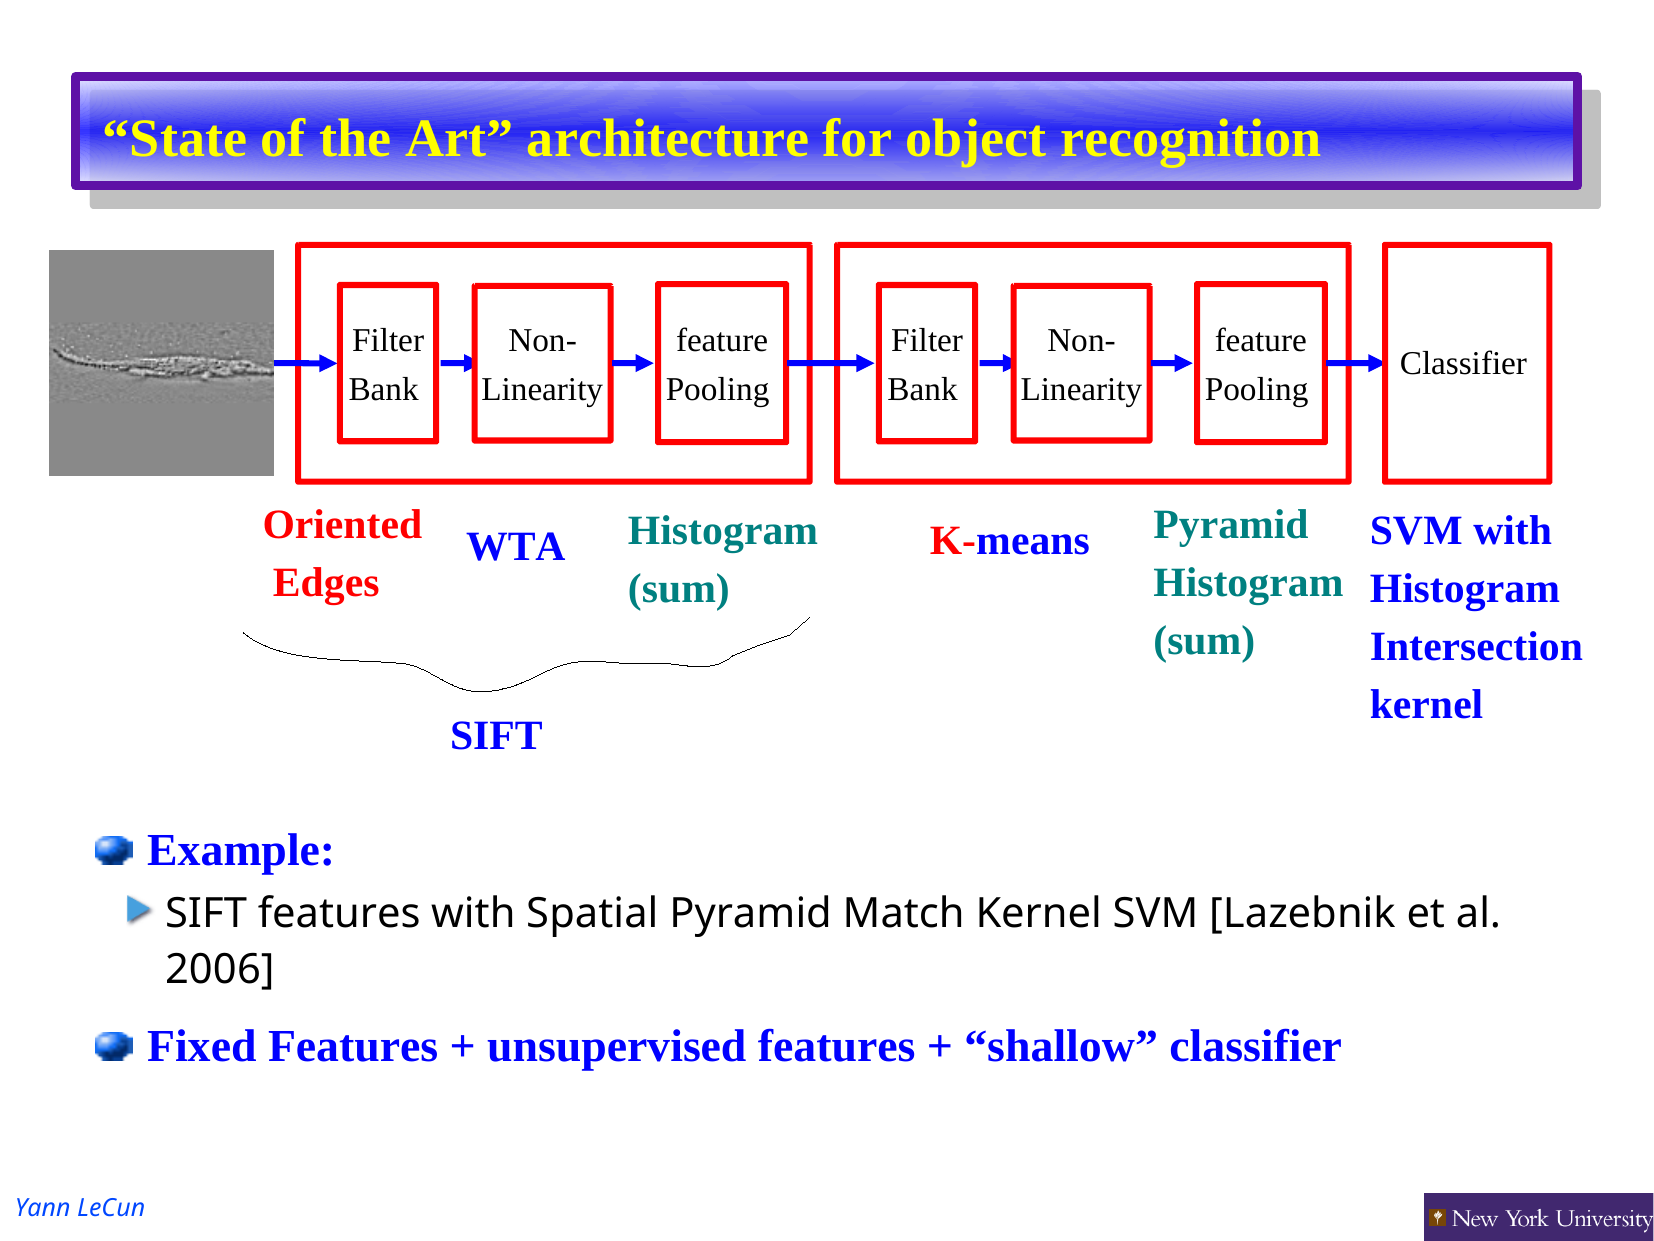

# “State of the Art” architecture for object recognition
feature
Pooling
feature
Pooling
Filter
Bank
Filter
Bank
Non-
Linearity
Non-
Linearity
Classifier
Oriented
 Edges
Pyramid
Histogram
(sum)
Histogram
(sum)
SVM with
Histogram
Intersection
kernel
K-means
WTA
SIFT
Example:
SIFT features with Spatial Pyramid Match Kernel SVM [Lazebnik et al. 2006]
Fixed Features + unsupervised features + “shallow” classifier